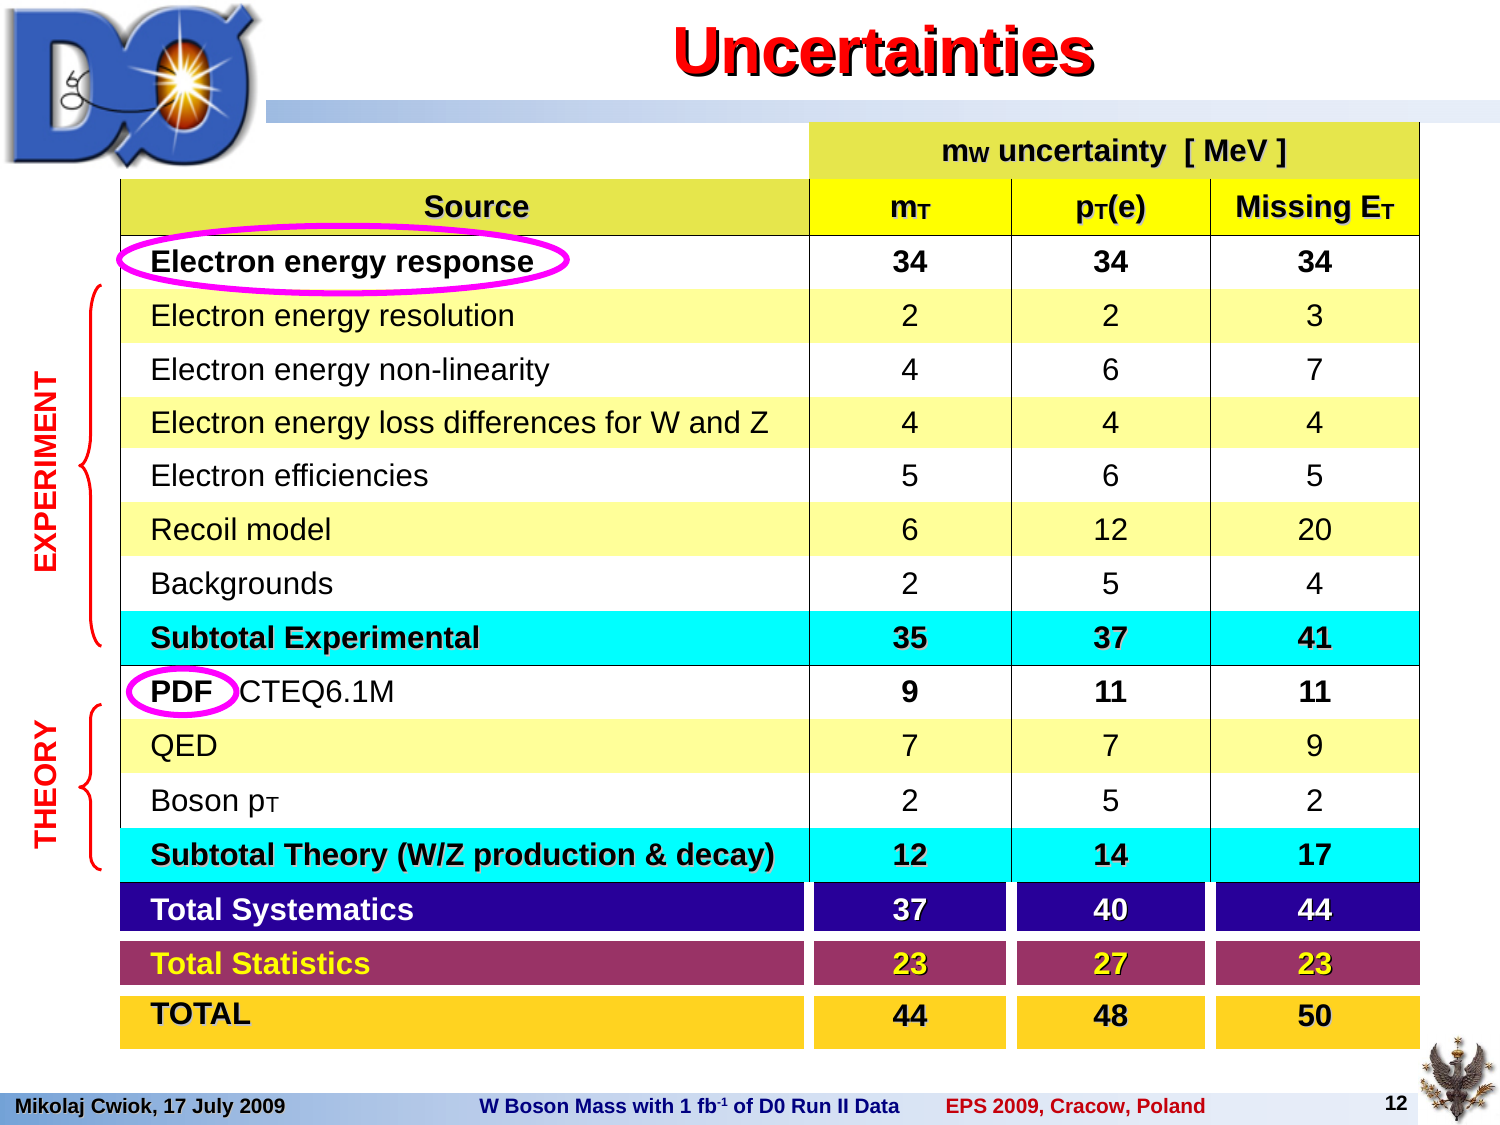

# Uncertainties
| | mW uncertainty [ MeV ] | | |
| --- | --- | --- | --- |
| Source | mT | pT(e) | Missing ET |
| Electron energy response | 34 | 34 | 34 |
| Electron energy resolution | 2 | 2 | 3 |
| Electron energy non-linearity | 4 | 6 | 7 |
| Electron energy loss differences for W and Z | 4 | 4 | 4 |
| Electron efficiencies | 5 | 6 | 5 |
| Recoil model | 6 | 12 | 20 |
| Backgrounds | 2 | 5 | 4 |
| Subtotal Experimental | 35 | 37 | 41 |
| PDF CTEQ6.1M | 9 | 11 | 11 |
| QED | 7 | 7 | 9 |
| Boson pT | 2 | 5 | 2 |
| Subtotal Theory (W/Z production & decay) | 12 | 14 | 17 |
| Total Systematics | 37 | 40 | 44 |
| Total Statistics | 23 | 27 | 23 |
| TOTAL | 44 | 48 | 50 |
EXPERIMENT
THEORY
12